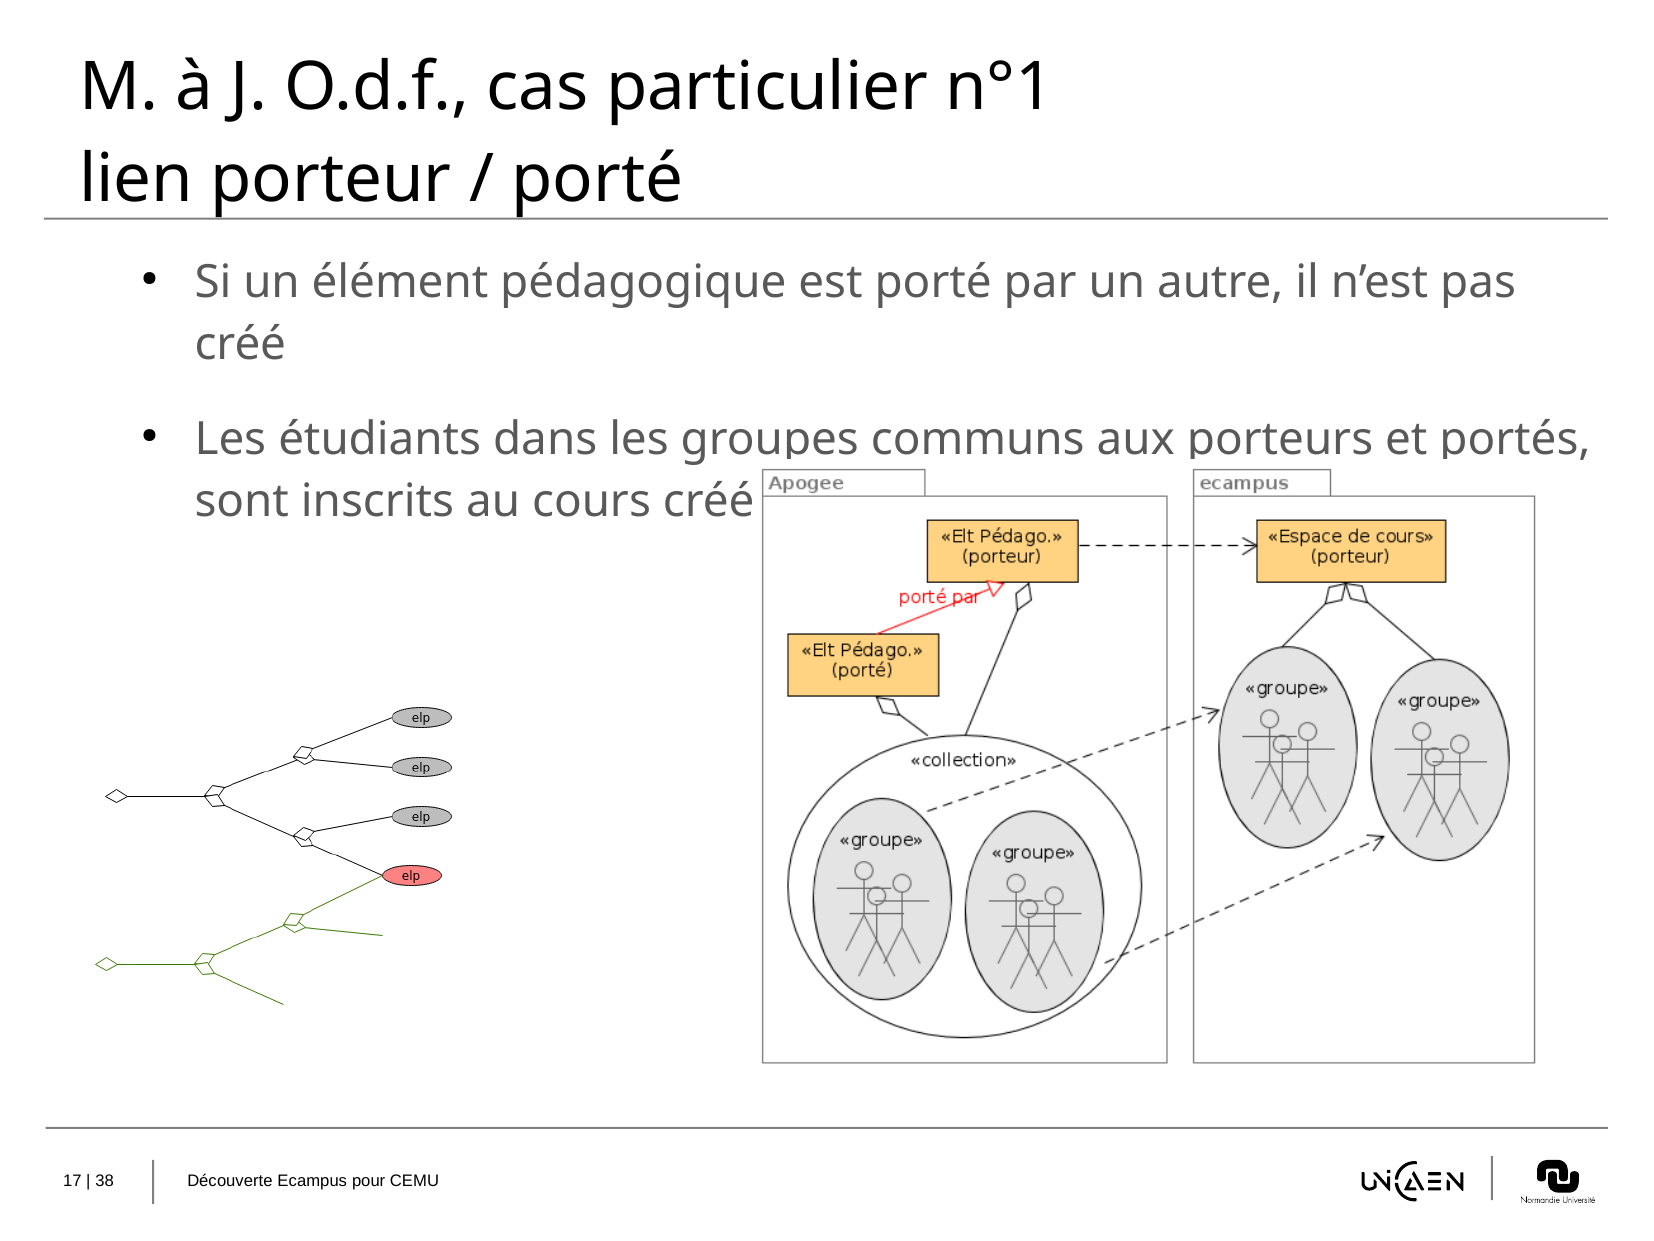

# M. à J. O.d.f., cas particulier n°1 lien porteur / porté
Si un élément pédagogique est porté par un autre, il n’est pas créé
Les étudiants dans les groupes communs aux porteurs et portés, sont inscrits au cours créé pour le porteur
17
Découverte Ecampus pourn les personnels administratifs